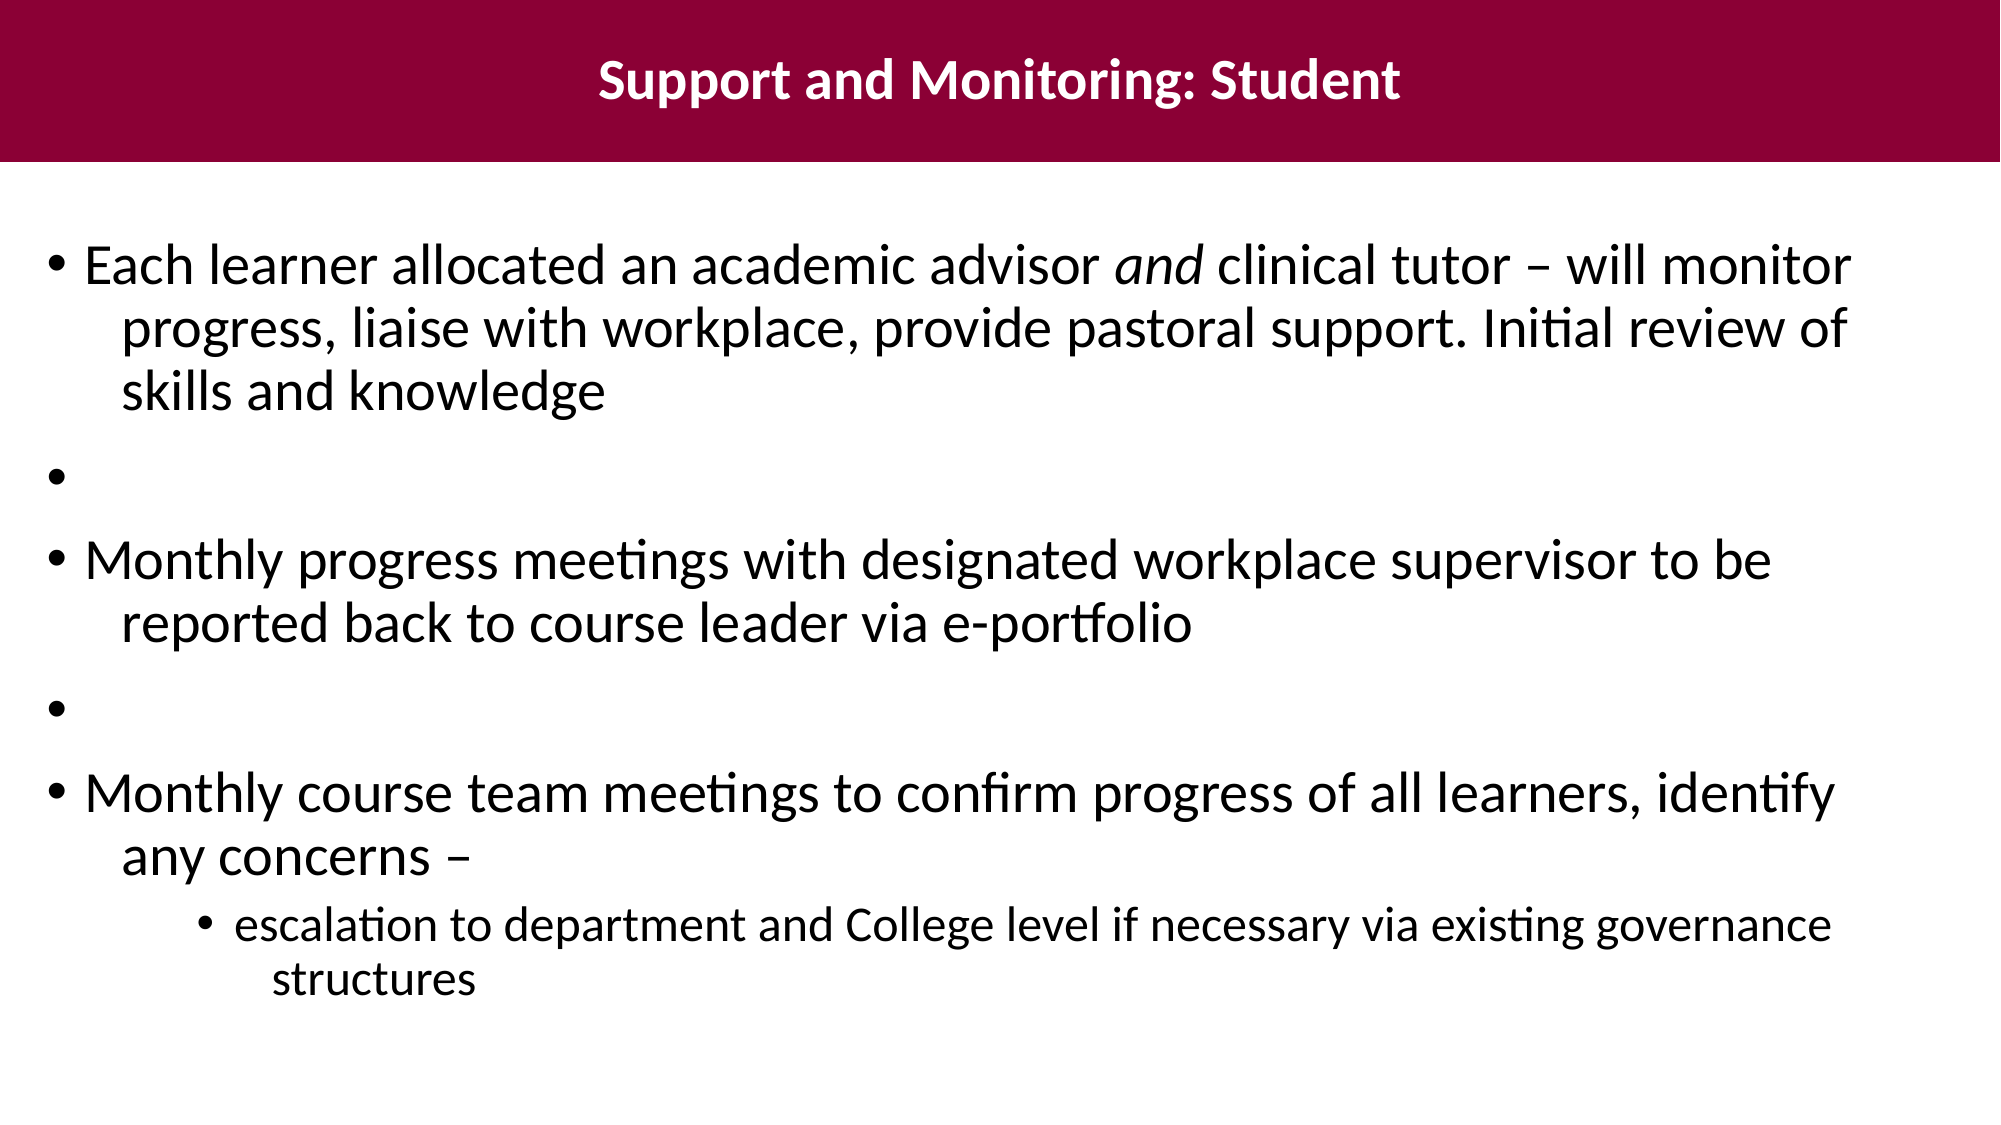

Support and Monitoring: Student
# Each learner allocated an academic advisor and clinical tutor – will monitor progress, liaise with workplace, provide pastoral support. Initial review of skills and knowledge
Monthly progress meetings with designated workplace supervisor to be reported back to course leader via e-portfolio
Monthly course team meetings to confirm progress of all learners, identify any concerns –
escalation to department and College level if necessary via existing governance structures